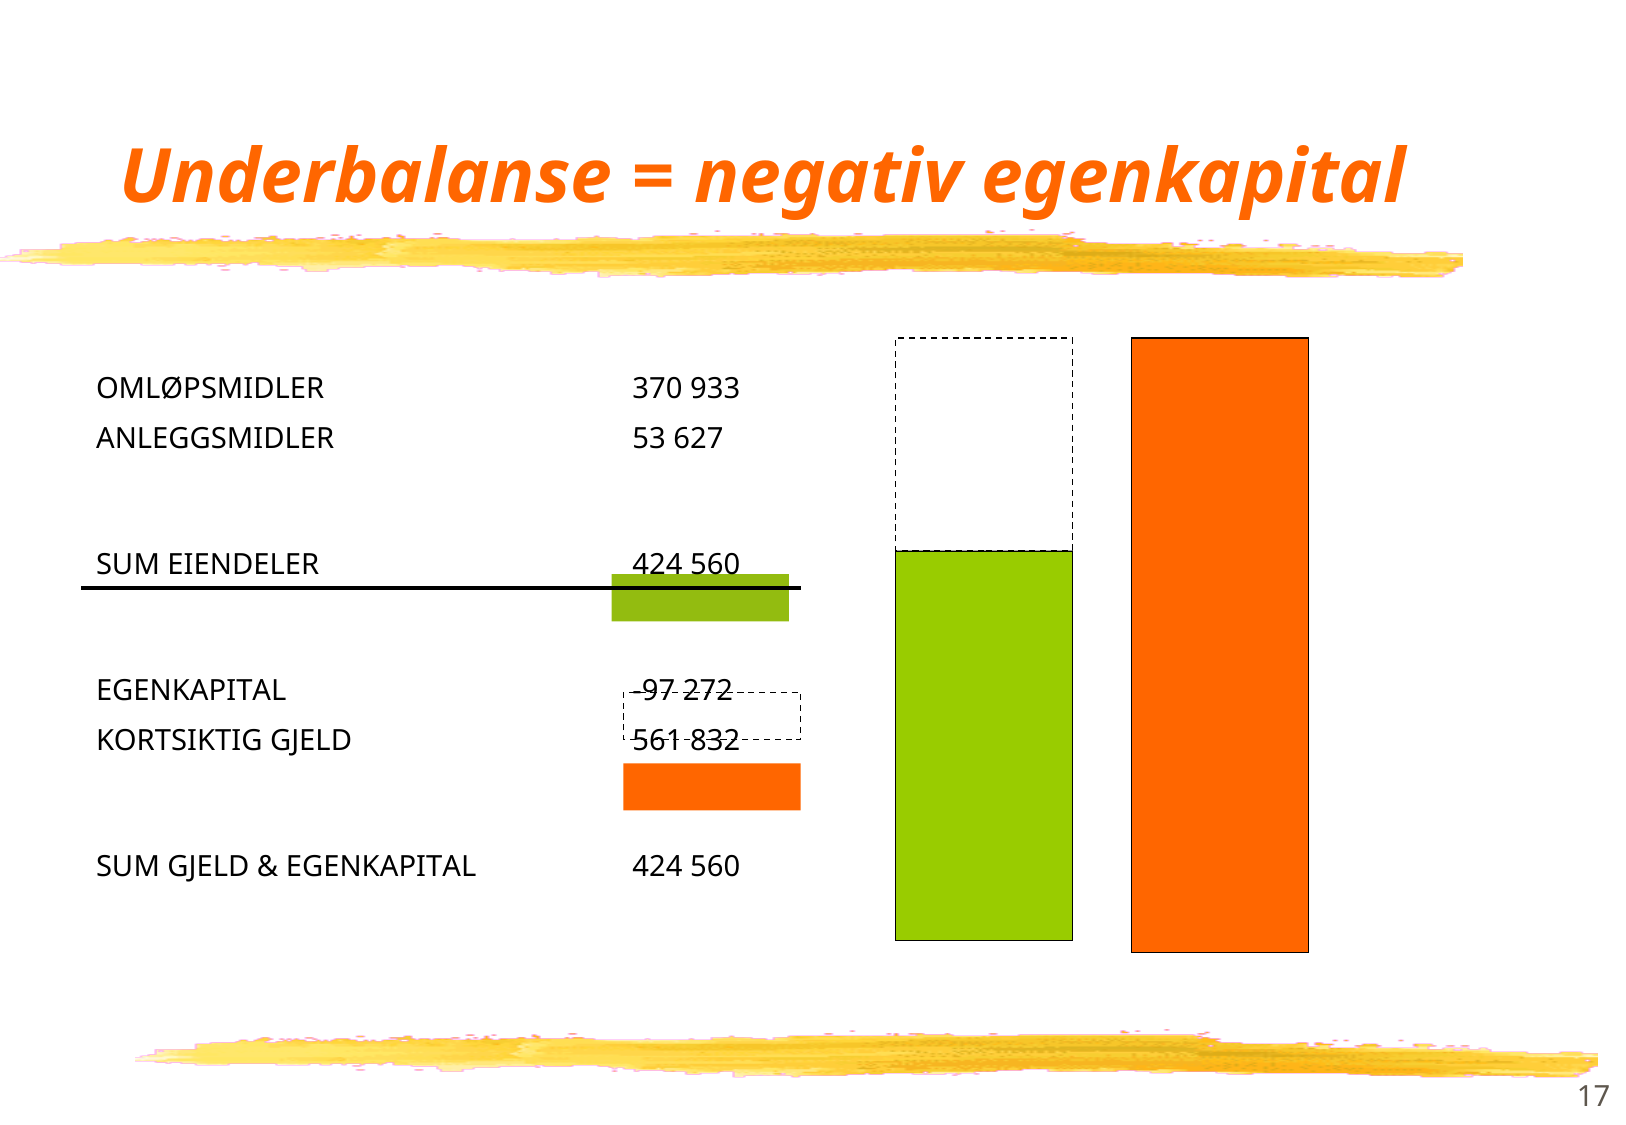

# Underbalanse = negativ egenkapital
| OMLØPSMIDLER | 370 933 |
| --- | --- |
| ANLEGGSMIDLER | 53 627 |
| | |
| SUM EIENDELER | 424 560 |
| | |
| EGENKAPITAL | -97 272 |
| KORTSIKTIG GJELD | 561 832 |
| | |
| SUM GJELD & EGENKAPITAL | 424 560 |